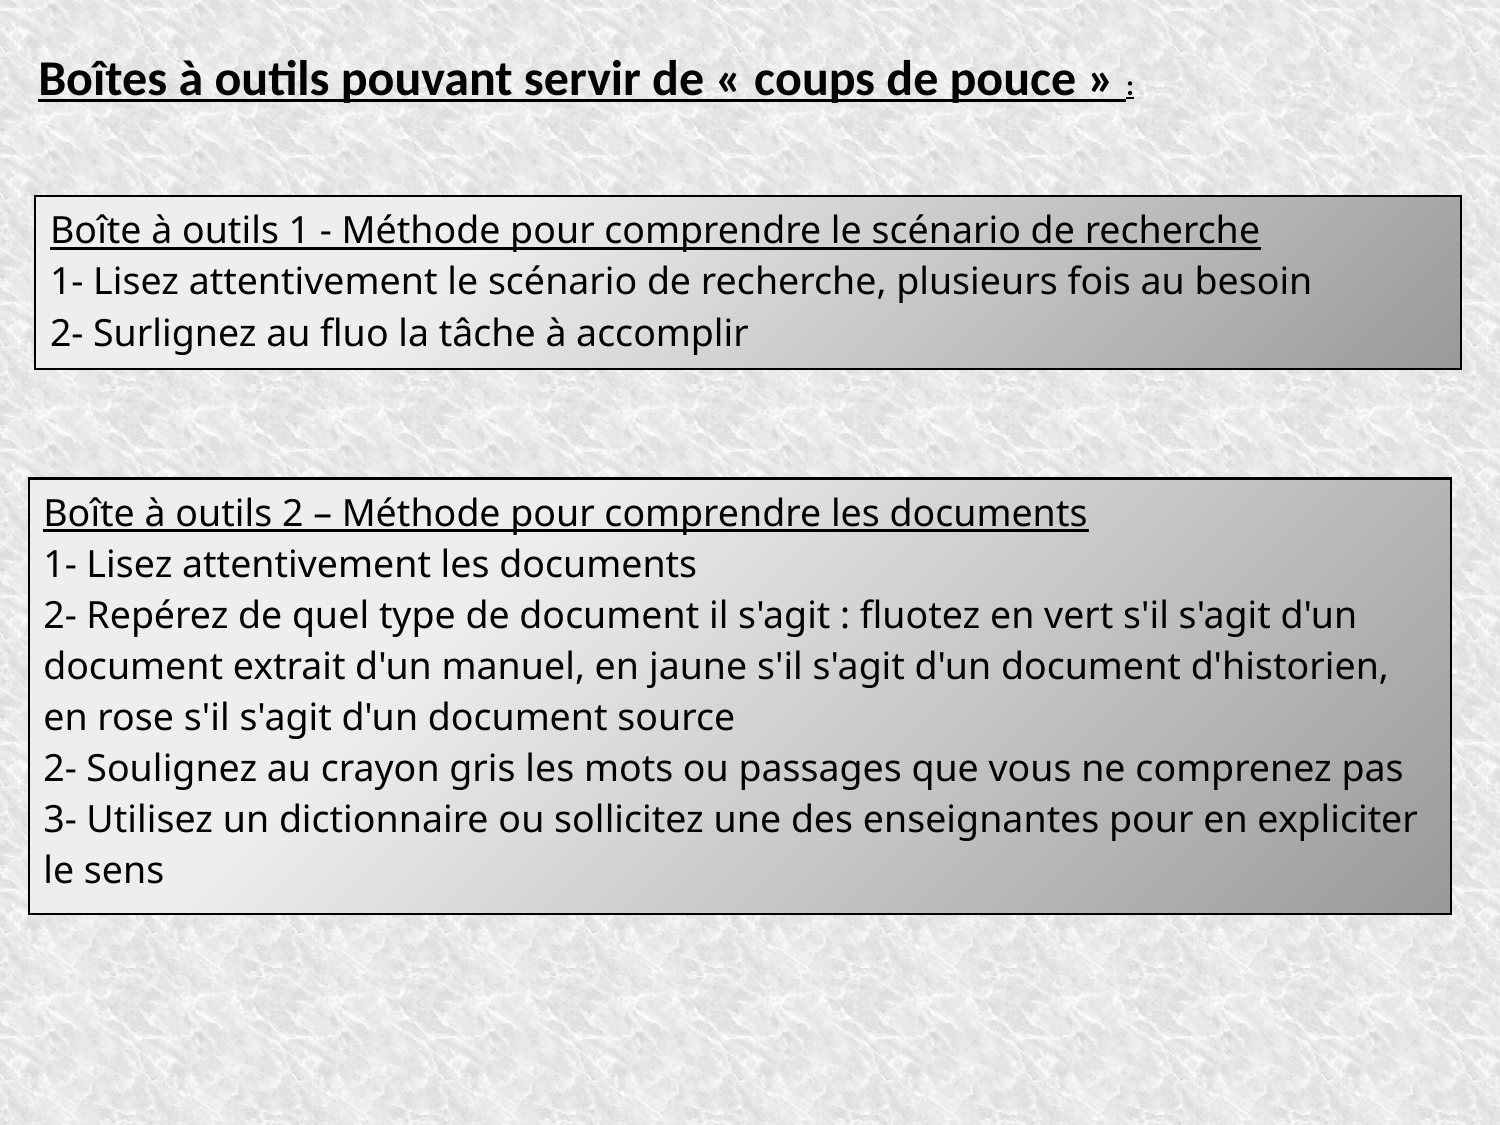

Boîtes à outils pouvant servir de « coups de pouce » :
| Boîte à outils 1 - Méthode pour comprendre le scénario de recherche 1- Lisez attentivement le scénario de recherche, plusieurs fois au besoin 2- Surlignez au fluo la tâche à accomplir |
| --- |
| Boîte à outils 2 – Méthode pour comprendre les documents 1- Lisez attentivement les documents 2- Repérez de quel type de document il s'agit : fluotez en vert s'il s'agit d'un document extrait d'un manuel, en jaune s'il s'agit d'un document d'historien, en rose s'il s'agit d'un document source 2- Soulignez au crayon gris les mots ou passages que vous ne comprenez pas 3- Utilisez un dictionnaire ou sollicitez une des enseignantes pour en expliciter le sens |
| --- |